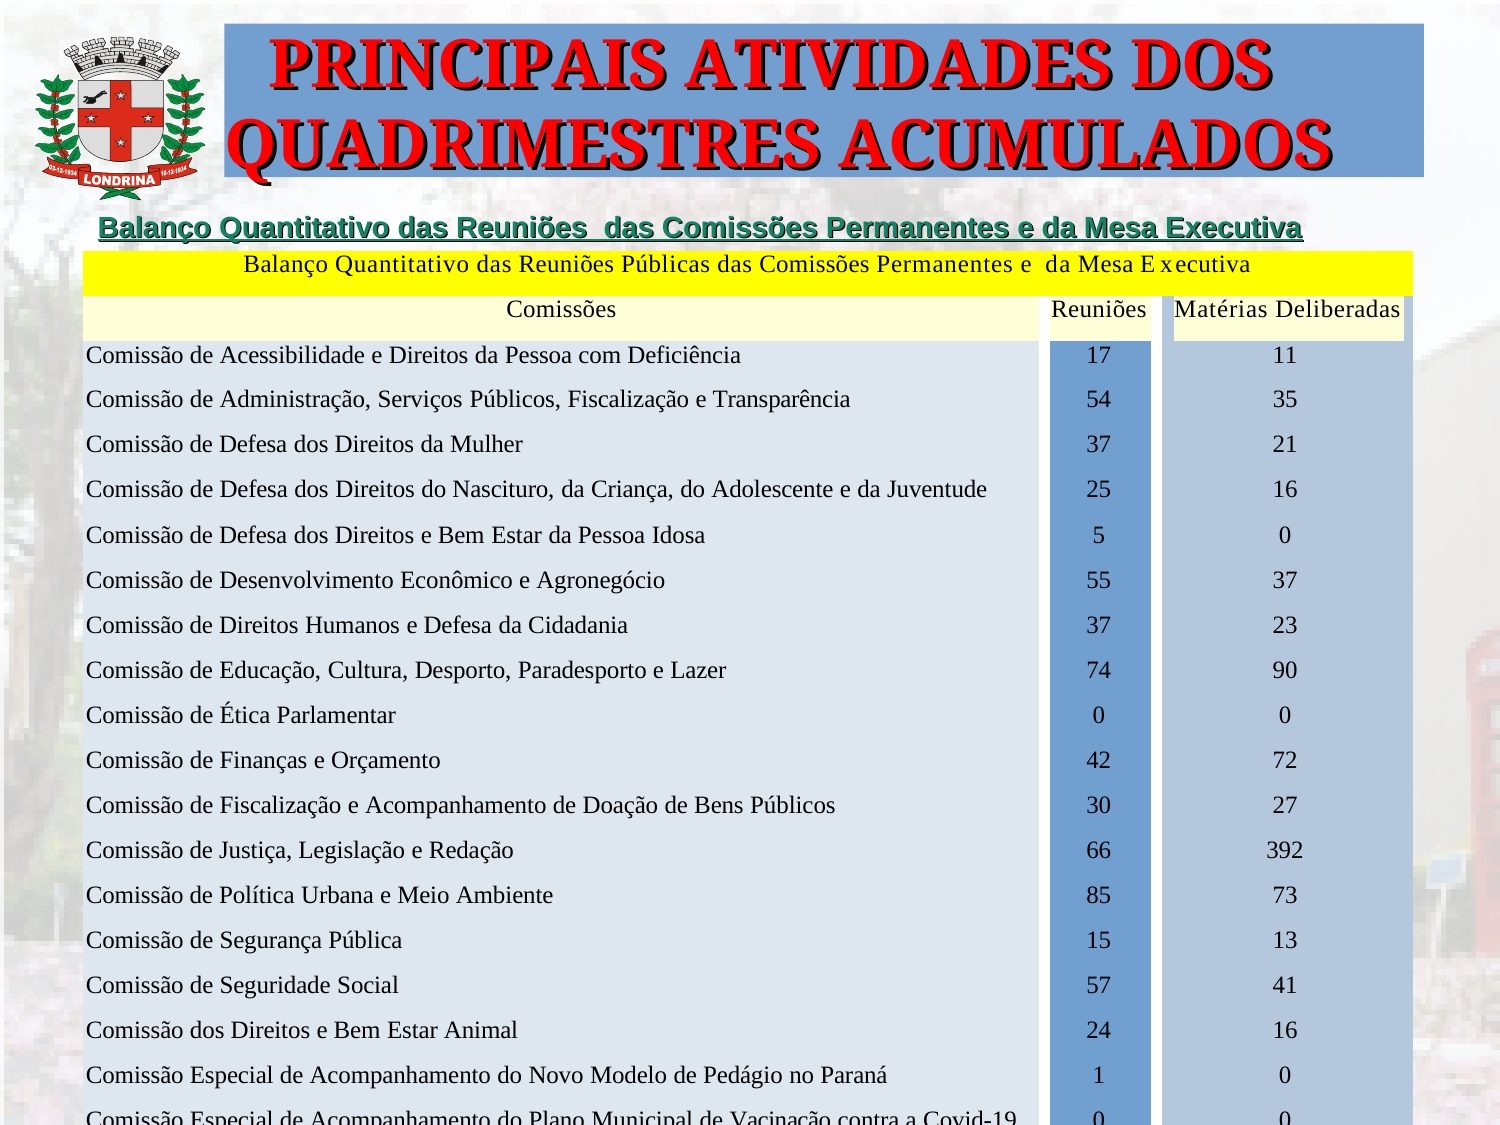

PRINCIPAIS ATIVIDADES DOS QUADRIMESTRES ACUMULADOS
Balanço Quantitativo das Reuniões das Comissões Permanentes e da Mesa Executiva
| Balanço Quantitativo das Reuniões Públicas das Comissões Permanentes e | da Mesa E | x | ecutiva | |
| --- | --- | --- | --- | --- |
| Comissões | Reuniões | | Matérias Deliberadas | |
| Comissão de Acessibilidade e Direitos da Pessoa com Deficiência | 17 | | 11 | |
| Comissão de Administração, Serviços Públicos, Fiscalização e Transparência | 54 | | 35 | |
| Comissão de Defesa dos Direitos da Mulher | 37 | | 21 | |
| Comissão de Defesa dos Direitos do Nascituro, da Criança, do Adolescente e da Juventude | 25 | | 16 | |
| Comissão de Defesa dos Direitos e Bem Estar da Pessoa Idosa | 5 | | 0 | |
| Comissão de Desenvolvimento Econômico e Agronegócio | 55 | | 37 | |
| Comissão de Direitos Humanos e Defesa da Cidadania | 37 | | 23 | |
| Comissão de Educação, Cultura, Desporto, Paradesporto e Lazer | 74 | | 90 | |
| Comissão de Ética Parlamentar | 0 | | 0 | |
| Comissão de Finanças e Orçamento | 42 | | 72 | |
| Comissão de Fiscalização e Acompanhamento de Doação de Bens Públicos | 30 | | 27 | |
| Comissão de Justiça, Legislação e Redação | 66 | | 392 | |
| Comissão de Política Urbana e Meio Ambiente | 85 | | 73 | |
| Comissão de Segurança Pública | 15 | | 13 | |
| Comissão de Seguridade Social | 57 | | 41 | |
| Comissão dos Direitos e Bem Estar Animal | 24 | | 16 | |
| Comissão Especial de Acompanhamento do Novo Modelo de Pedágio no Paraná | 1 | | 0 | |
| Comissão Especial de Acompanhamento do Plano Municipal de Vacinação contra a Covid-19. | 0 | | 0 | |
| Comissão Especial de Fiscalização da Sanepar | 18 | | 0 | |
| Comissão Especial do Marco Zero | 1 | | 0 | |
| Comissão Especial dos Transportes Públicos de Londrina | 0 | | 0 | |
| Comissão Especial para Deliberação do PL nº 8/2021 | 0 | | 0 | |
| Mesa Executiva | 0 | | 0 | |
| Nova Comissão Especial de Acompanhamento do Novo Modelo de Pedágio do Paraná | 0 | | 0 | |
| TOTALIZAÇÃO | 643 | | 867 | |